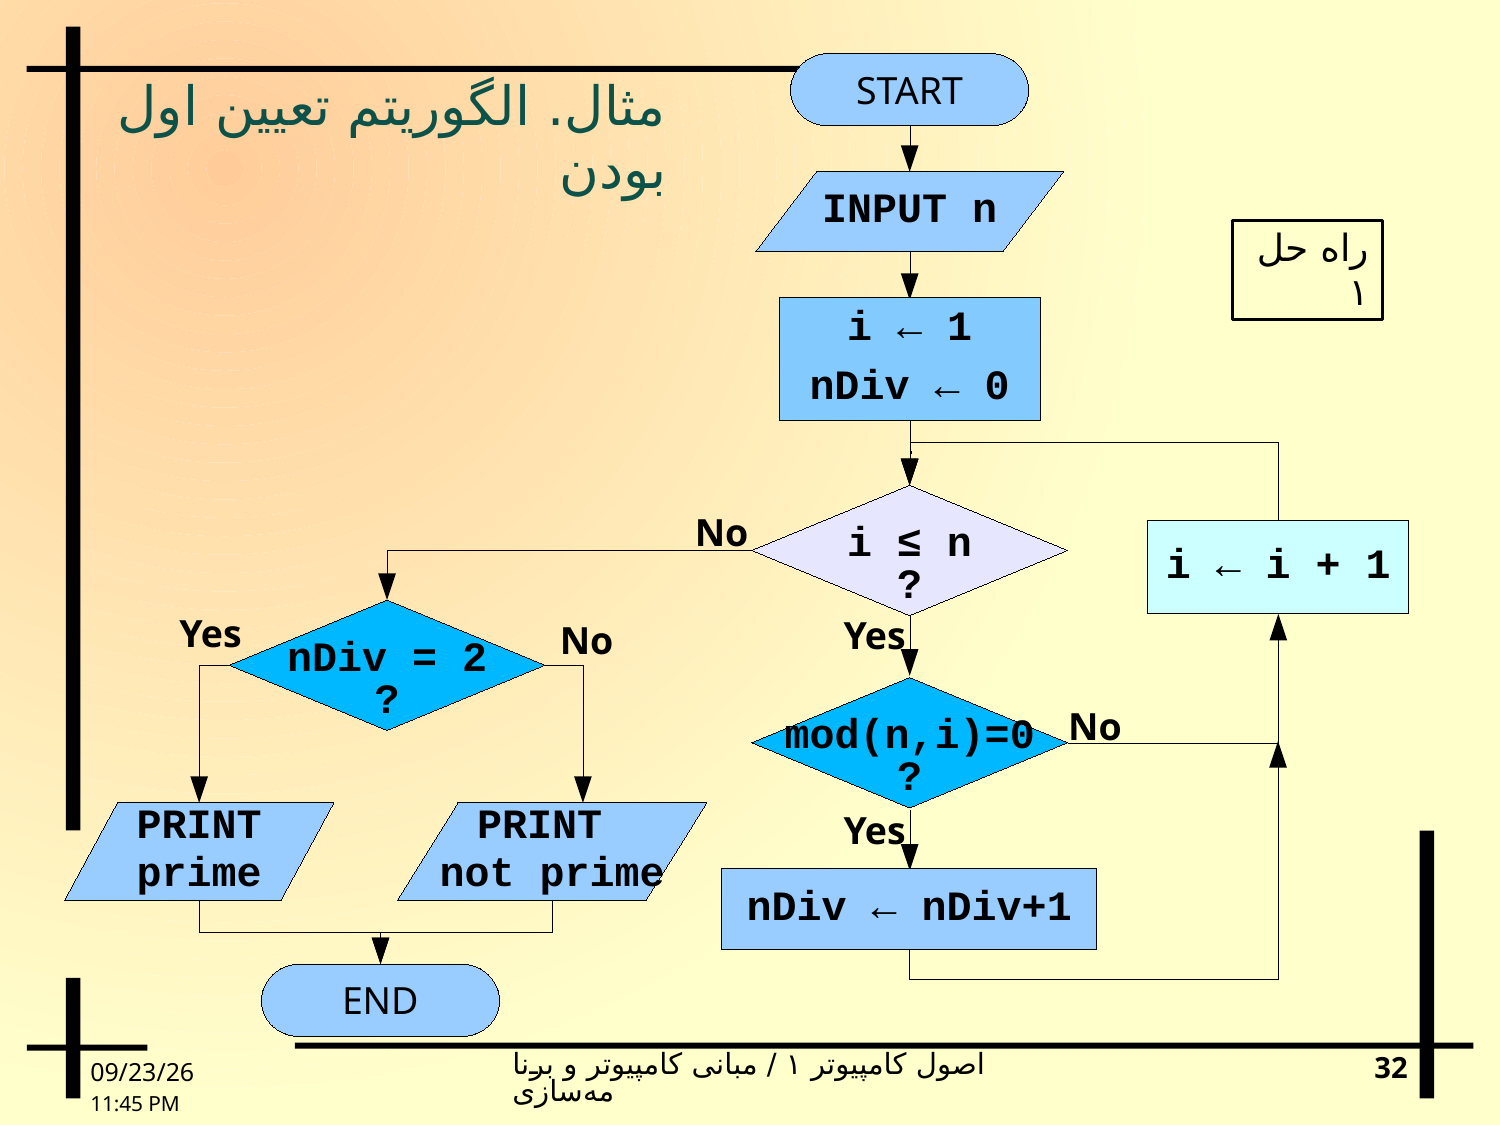

START
# مثال. الگوریتم تعیین اول بودن
INPUT n
راه حل ۱
i ← 1
nDiv ← 0
i ≤ n
?
No
i ← i + 1
Yes
nDiv = 2
?
Yes
No
mod(n,i)=0
?
No
Yes
PRINT
prime
PRINT
not prime
nDiv ← nDiv+1
END
اصول کامپیوتر ۱ / مبانی کامپیوتر و برنامه‌سازی
32